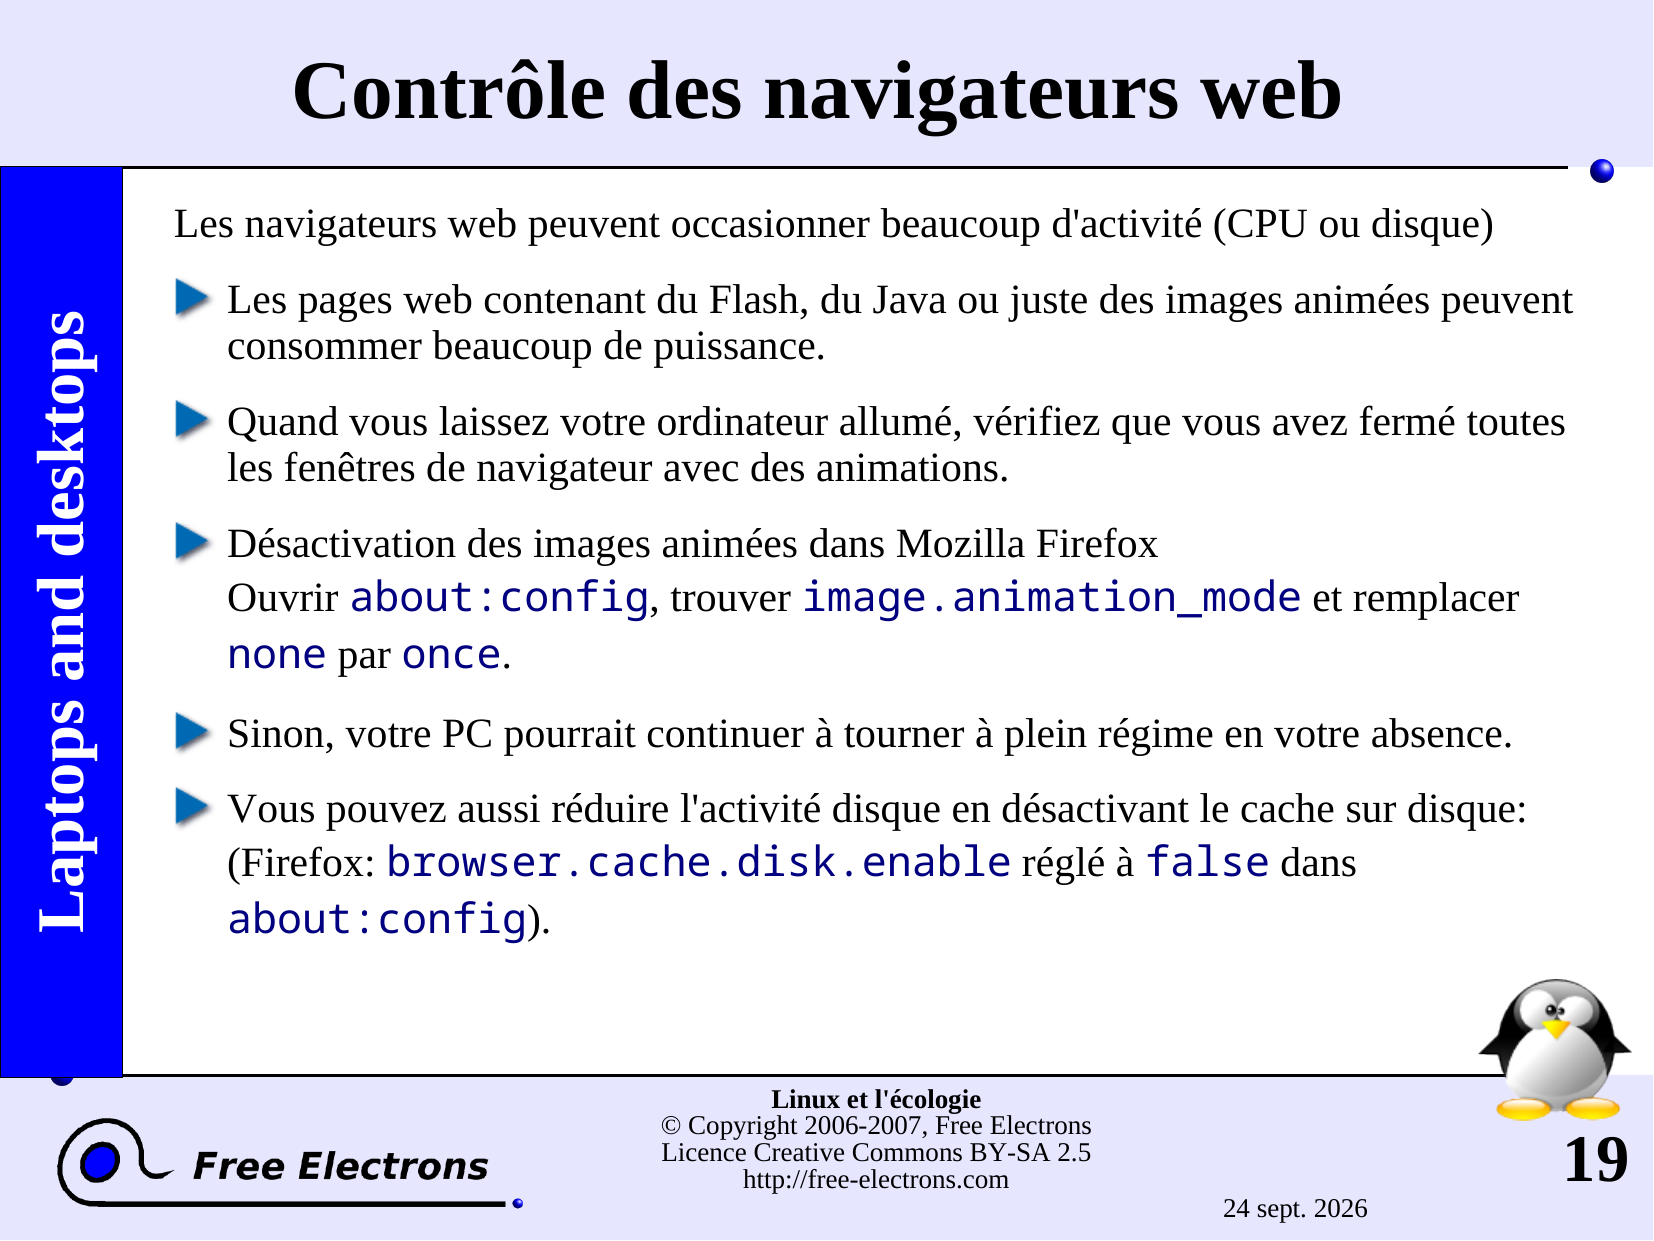

# Contrôle des navigateurs web
Les navigateurs web peuvent occasionner beaucoup d'activité (CPU ou disque)
Les pages web contenant du Flash, du Java ou juste des images animées peuvent consommer beaucoup de puissance.
Quand vous laissez votre ordinateur allumé, vérifiez que vous avez fermé toutes les fenêtres de navigateur avec des animations.
Désactivation des images animées dans Mozilla Firefox
Ouvrir about:config, trouver image.animation_mode et remplacer none par once.
Sinon, votre PC pourrait continuer à tourner à plein régime en votre absence.
Vous pouvez aussi réduire l'activité disque en désactivant le cache sur disque:
(Firefox: browser.cache.disk.enable réglé à false dans about:config).
Laptops and desktops